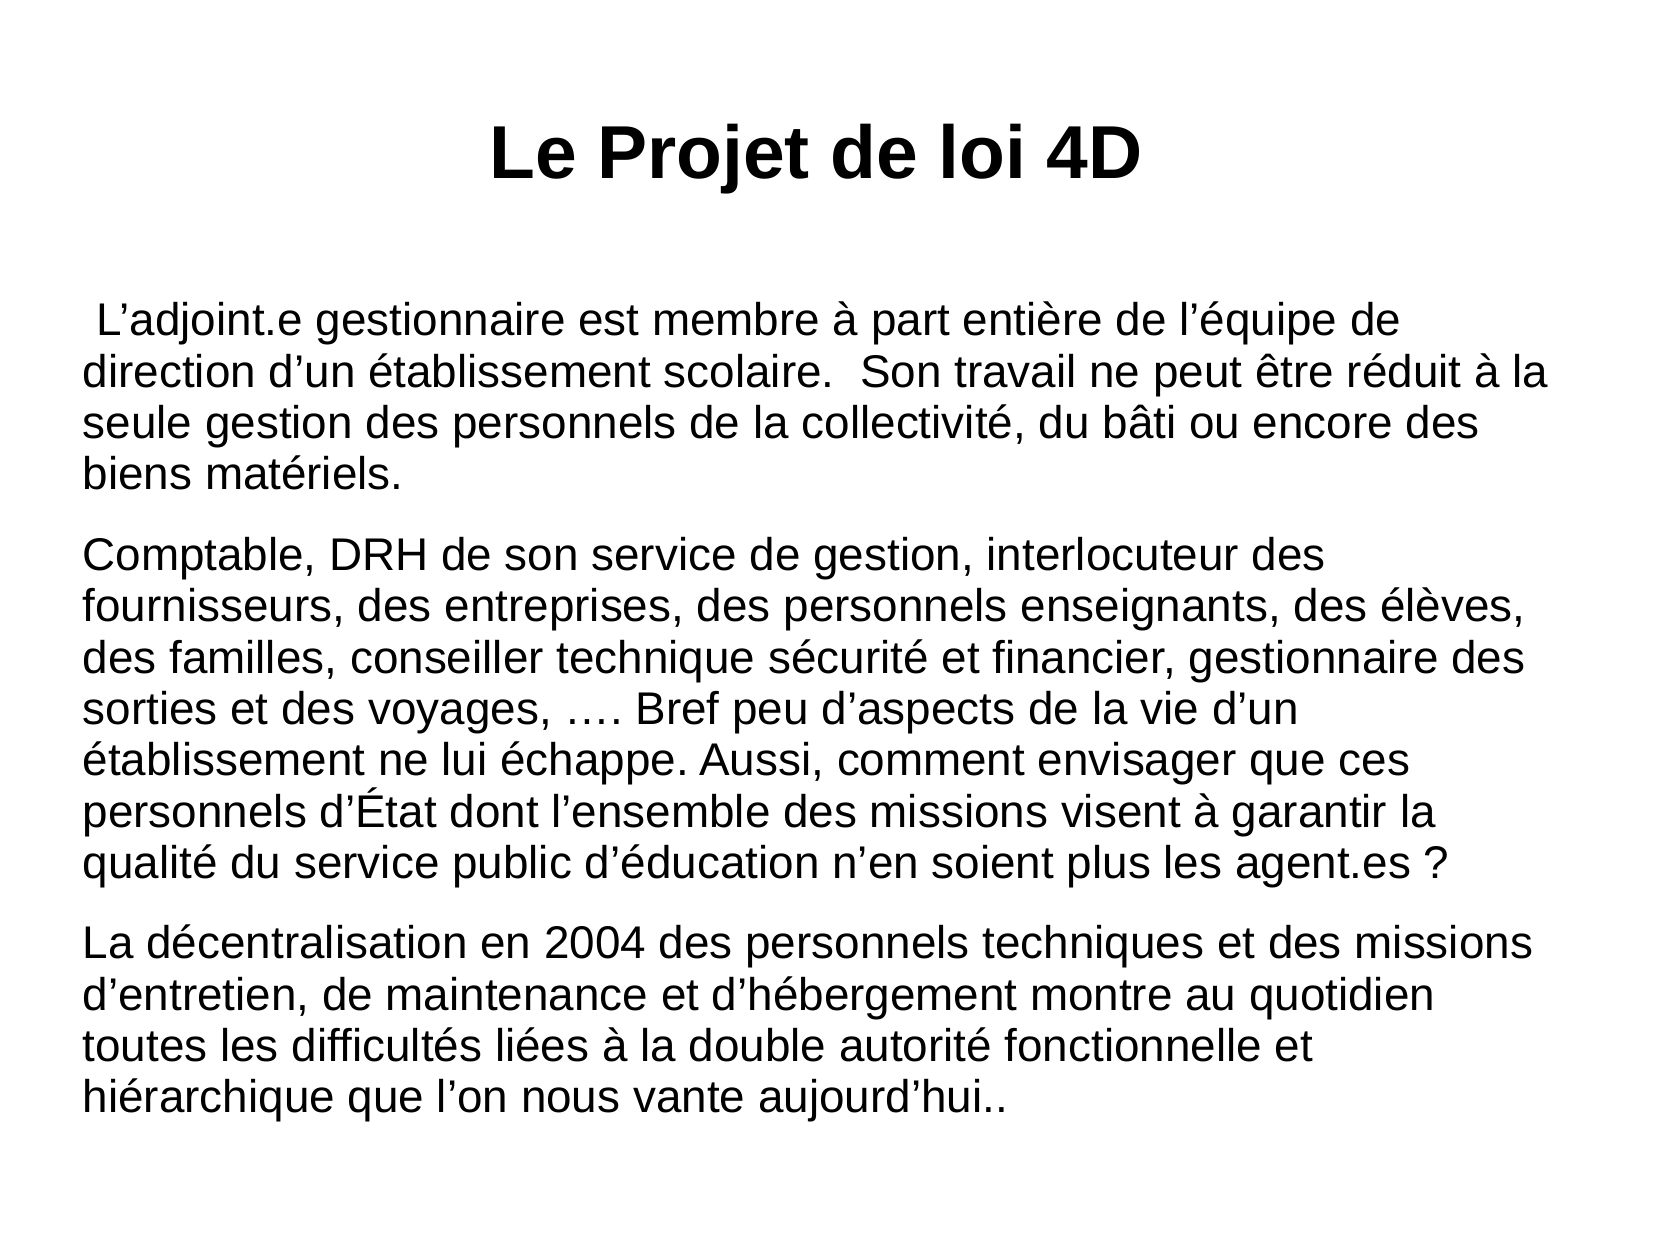

# Le Projet de loi 4D
 L’adjoint.e gestionnaire est membre à part entière de l’équipe de direction d’un établissement scolaire. Son travail ne peut être réduit à la seule gestion des personnels de la collectivité, du bâti ou encore des biens matériels.
Comptable, DRH de son service de gestion, interlocuteur des fournisseurs, des entreprises, des personnels enseignants, des élèves, des familles, conseiller technique sécurité et financier, gestionnaire des sorties et des voyages, …. Bref peu d’aspects de la vie d’un établissement ne lui échappe. Aussi, comment envisager que ces personnels d’État dont l’ensemble des missions visent à garantir la qualité du service public d’éducation n’en soient plus les agent.es ?
La décentralisation en 2004 des personnels techniques et des missions d’entretien, de maintenance et d’hébergement montre au quotidien toutes les difficultés liées à la double autorité fonctionnelle et hiérarchique que l’on nous vante aujourd’hui..